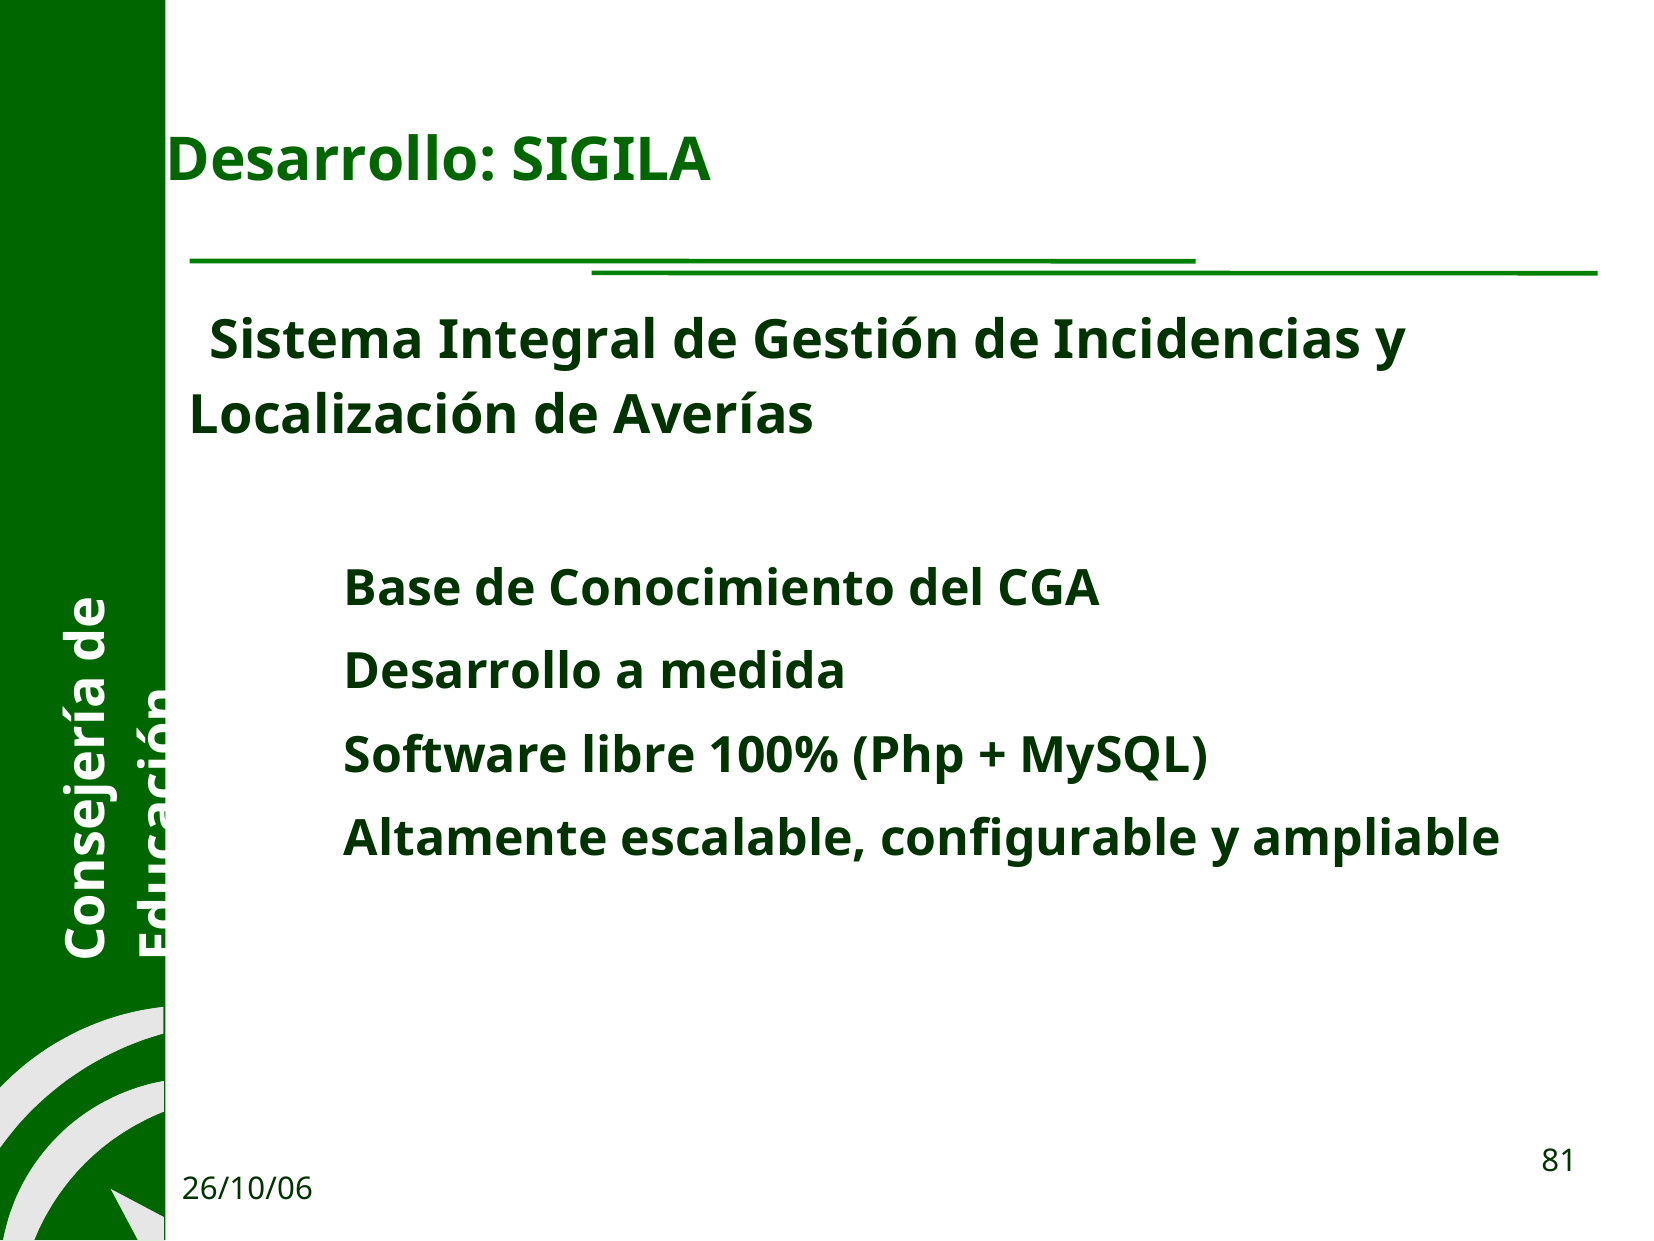

# Desarrollo: SIGILA
Sistema Integral de Gestión de Incidencias y Localización de Averías
Base de Conocimiento del CGA
Desarrollo a medida
Software libre 100% (Php + MySQL)
Altamente escalable, configurable y ampliable
81